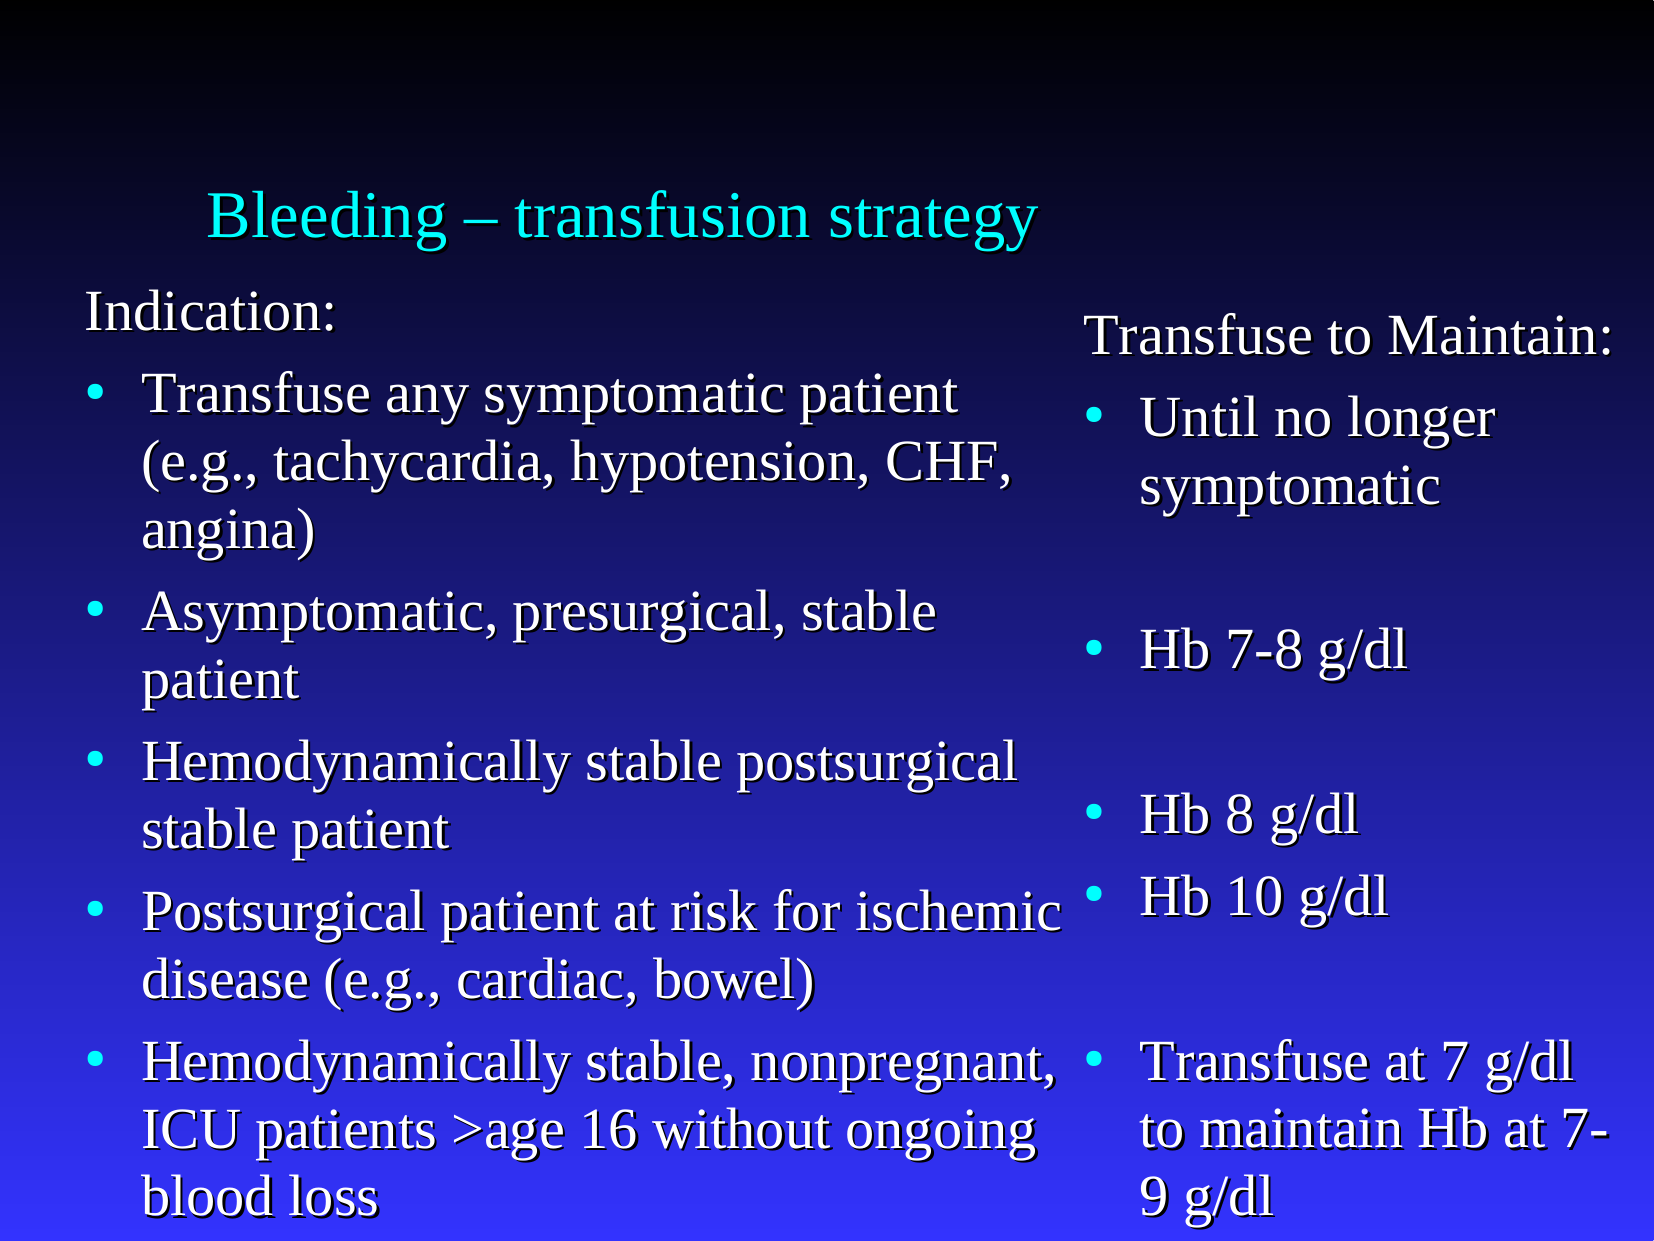

# Bleeding – transfusion strategy
Indication:
Transfuse any symptomatic patient (e.g., tachycardia, hypotension, CHF, angina)
Asymptomatic, presurgical, stable patient
Hemodynamically stable postsurgical stable patient
Postsurgical patient at risk for ischemic disease (e.g., cardiac, bowel)
Hemodynamically stable, nonpregnant, ICU patients >age 16 without ongoing blood loss
Transfuse to Maintain:
Until no longer symptomatic
Hb 7-8 g/dl
Hb 8 g/dl
Hb 10 g/dl
Transfuse at 7 g/dl to maintain Hb at 7-9 g/dl